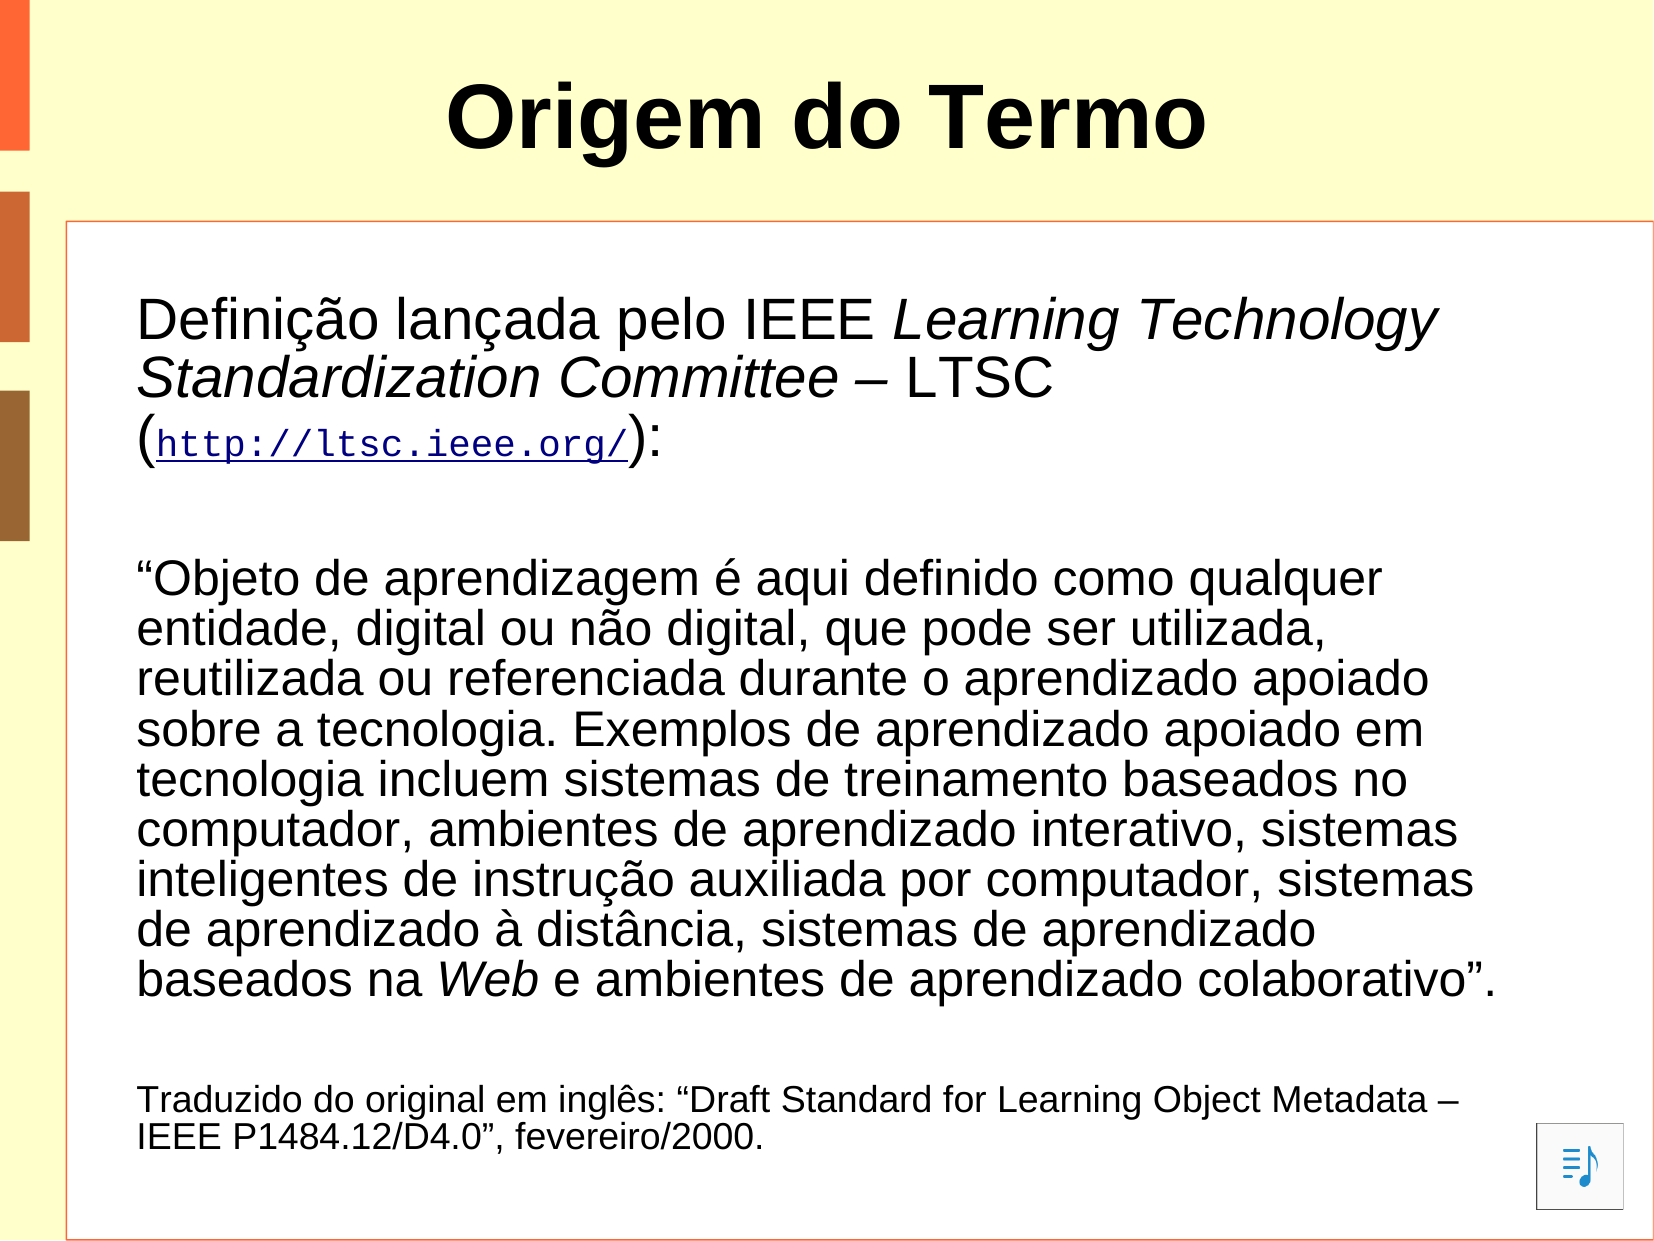

# Origem do Termo
Definição lançada pelo IEEE Learning Technology Standardization Committee – LTSC
(http://ltsc.ieee.org/):
“Objeto de aprendizagem é aqui definido como qualquer entidade, digital ou não digital, que pode ser utilizada, reutilizada ou referenciada durante o aprendizado apoiado sobre a tecnologia. Exemplos de aprendizado apoiado em tecnologia incluem sistemas de treinamento baseados no computador, ambientes de aprendizado interativo, sistemas inteligentes de instrução auxiliada por computador, sistemas de aprendizado à distância, sistemas de aprendizado baseados na Web e ambientes de aprendizado colaborativo”.
Traduzido do original em inglês: “Draft Standard for Learning Object Metadata – IEEE P1484.12/D4.0”, fevereiro/2000.